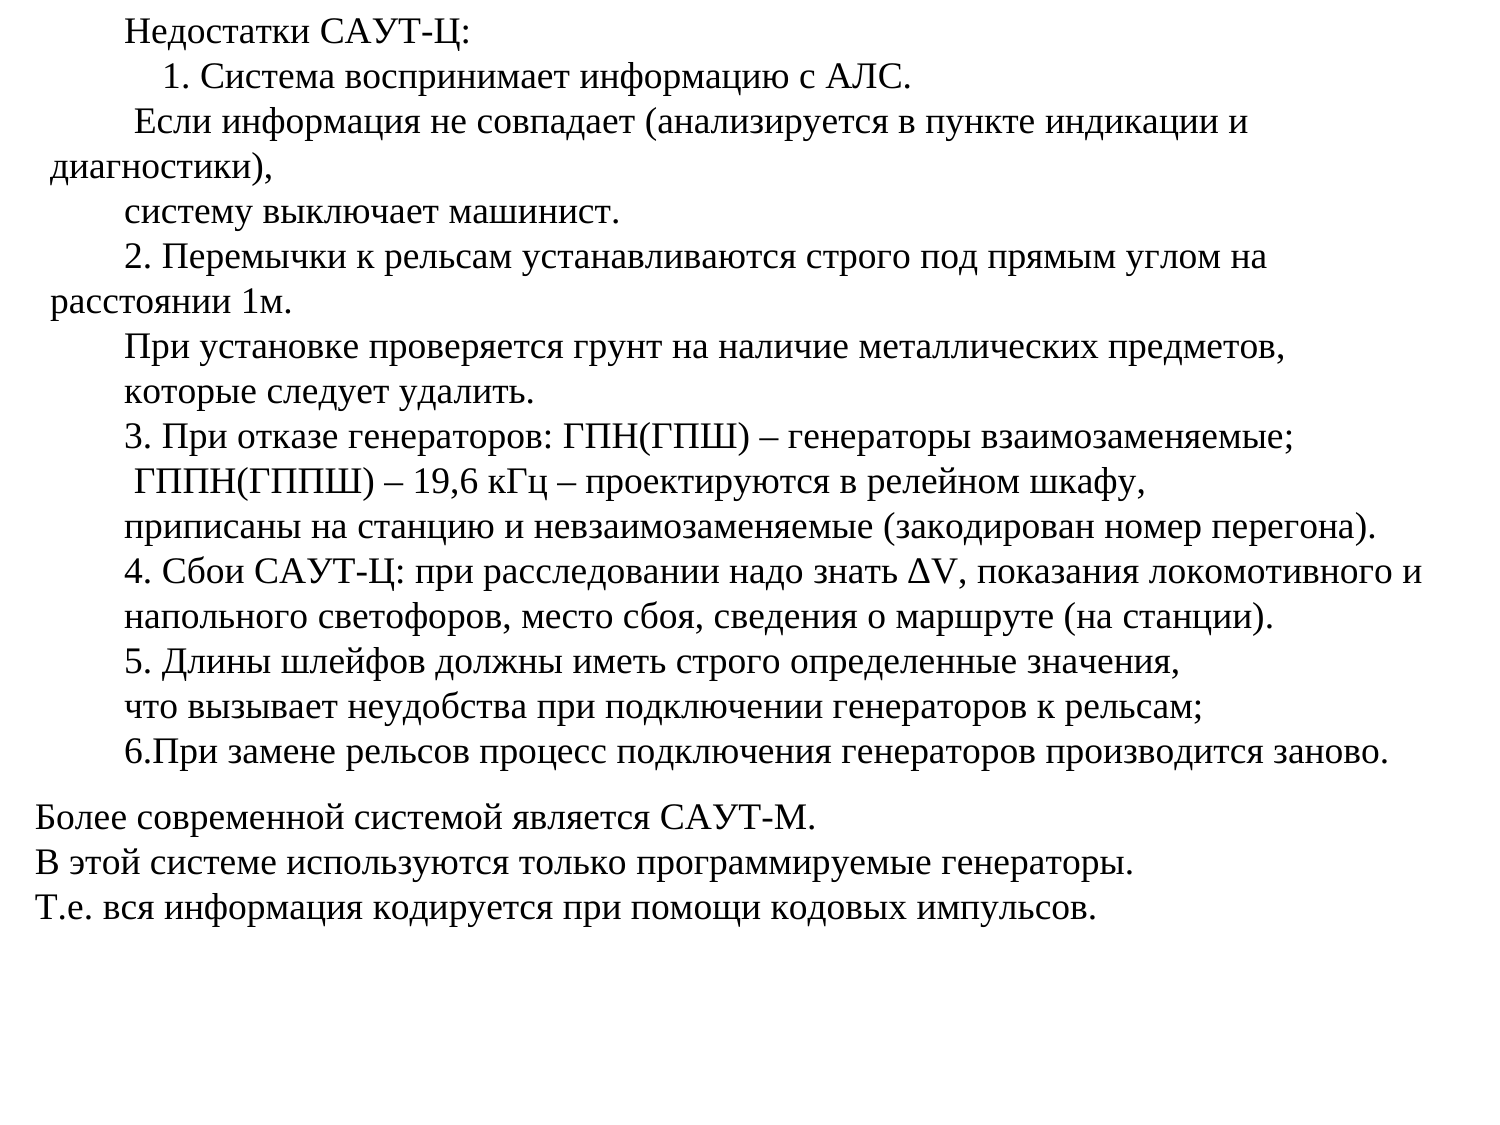

Недостатки САУТ-Ц:
 1. Система воспринимает информацию с АЛС.
 Если информация не совпадает (анализируется в пункте индикации и диагностики),
систему выключает машинист.
2. Перемычки к рельсам устанавливаются строго под прямым углом на расстоянии 1м.
При установке проверяется грунт на наличие металлических предметов,
которые следует удалить.
3. При отказе генераторов: ГПН(ГПШ) – генераторы взаимозаменяемые;
 ГППН(ГППШ) – 19,6 кГц – проектируются в релейном шкафу,
приписаны на станцию и невзаимозаменяемые (закодирован номер перегона).
4. Сбои САУТ-Ц: при расследовании надо знать ∆V, показания локомотивного и
напольного светофоров, место сбоя, сведения о маршруте (на станции).
5. Длины шлейфов должны иметь строго определенные значения,
что вызывает неудобства при подключении генераторов к рельсам;
6.При замене рельсов процесс подключения генераторов производится заново.
Более современной системой является САУТ-М.
В этой системе используются только программируемые генераторы.
Т.е. вся информация кодируется при помощи кодовых импульсов.